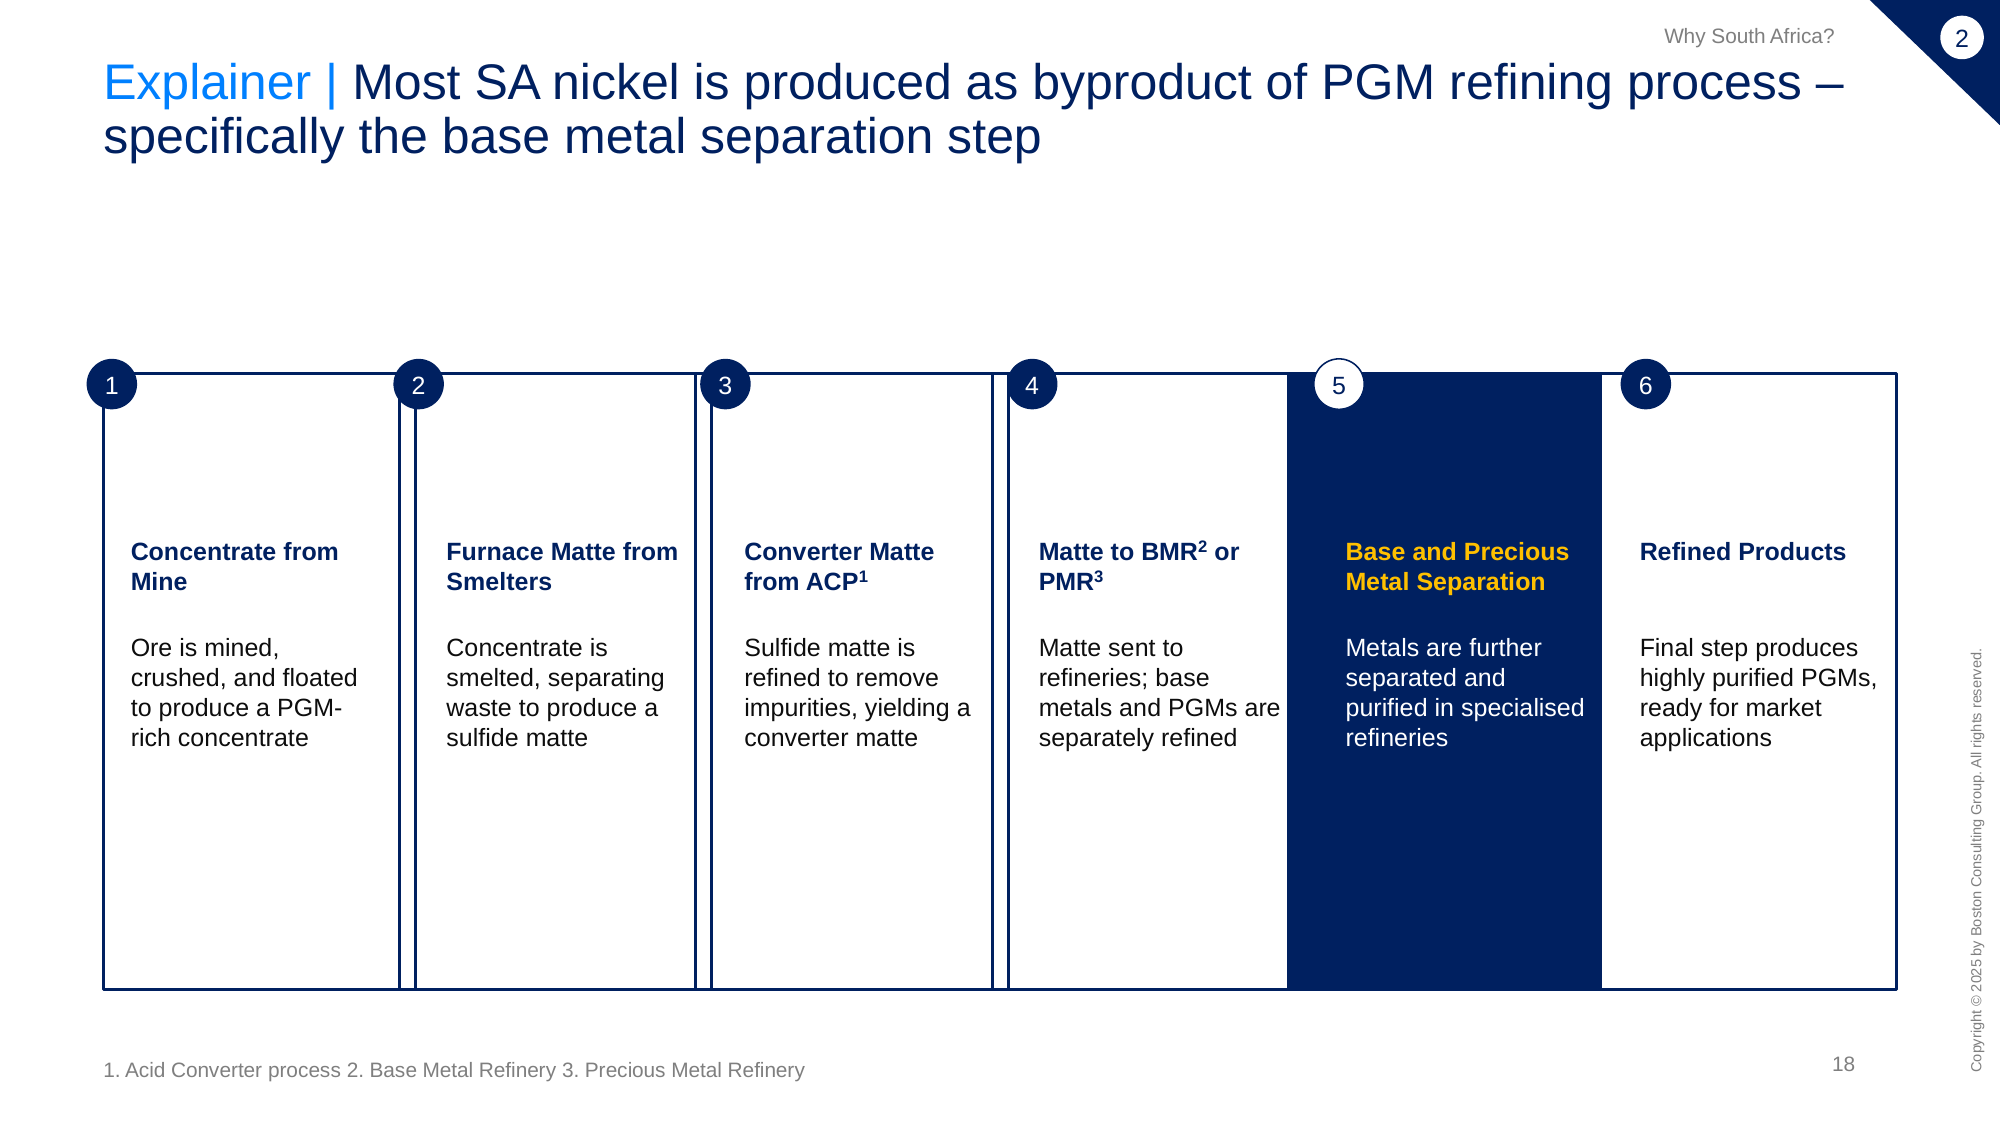

Why South Africa?
2
# Explainer | Most SA nickel is produced as byproduct of PGM refining process – specifically the base metal separation step
1
2
3
4
5
6
Concentrate from Mine
Furnace Matte from Smelters
Converter Matte from ACP1
Matte to BMR2 or PMR3
Base and Precious Metal Separation
Refined Products
Ore is mined, crushed, and floated to produce a PGM-rich concentrate
Concentrate is smelted, separating waste to produce a sulfide matte
Sulfide matte is refined to remove impurities, yielding a converter matte
Matte sent to refineries; base metals and PGMs are separately refined
Metals are further separated and purified in specialised refineries
Final step produces highly purified PGMs, ready for market applications
1. Acid Converter process 2. Base Metal Refinery 3. Precious Metal Refinery